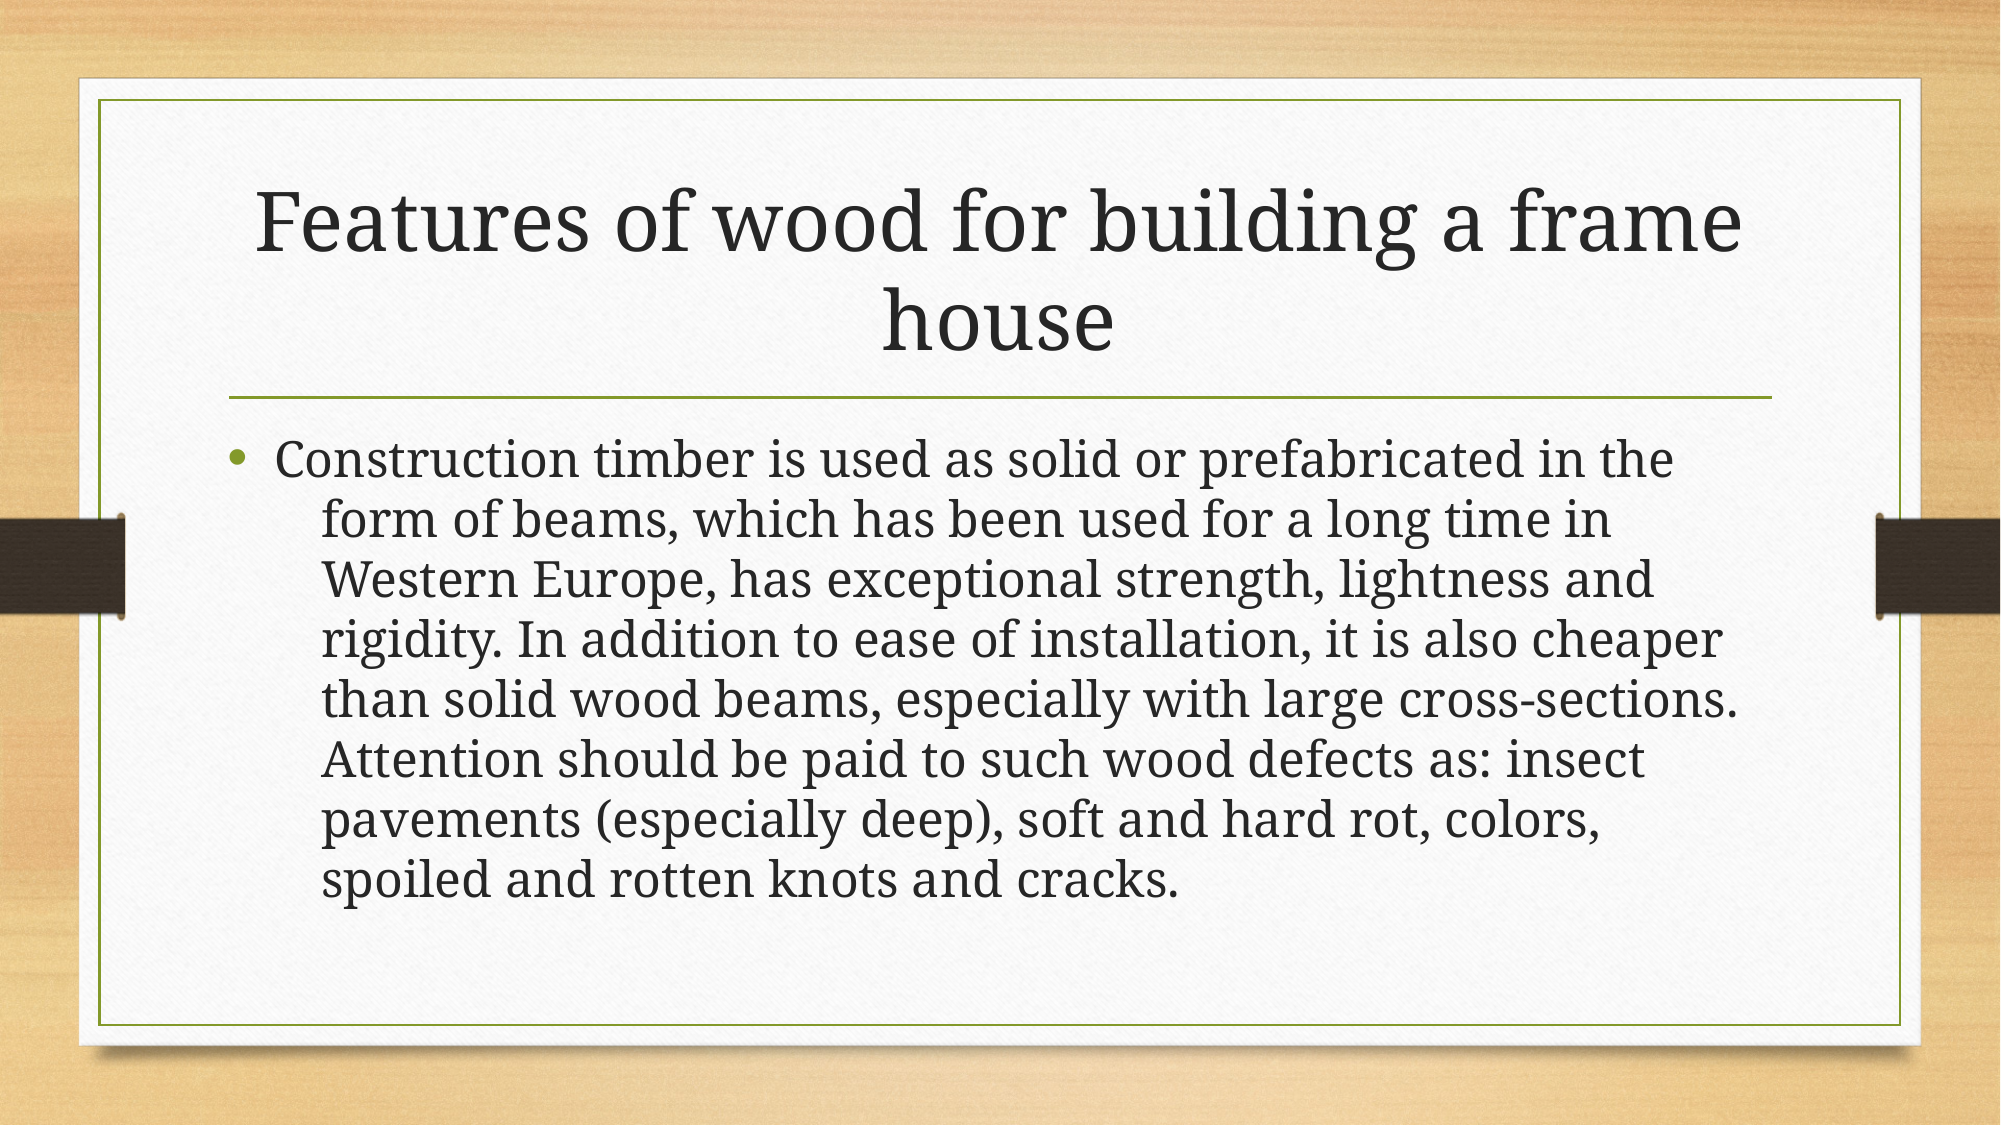

# Features of wood for building a frame house
Construction timber is used as solid or prefabricated in the form of beams, which has been used for a long time in Western Europe, has exceptional strength, lightness and rigidity. In addition to ease of installation, it is also cheaper than solid wood beams, especially with large cross-sections.
Attention should be paid to such wood defects as: insect pavements (especially deep), soft and hard rot, colors, spoiled and rotten knots and cracks.